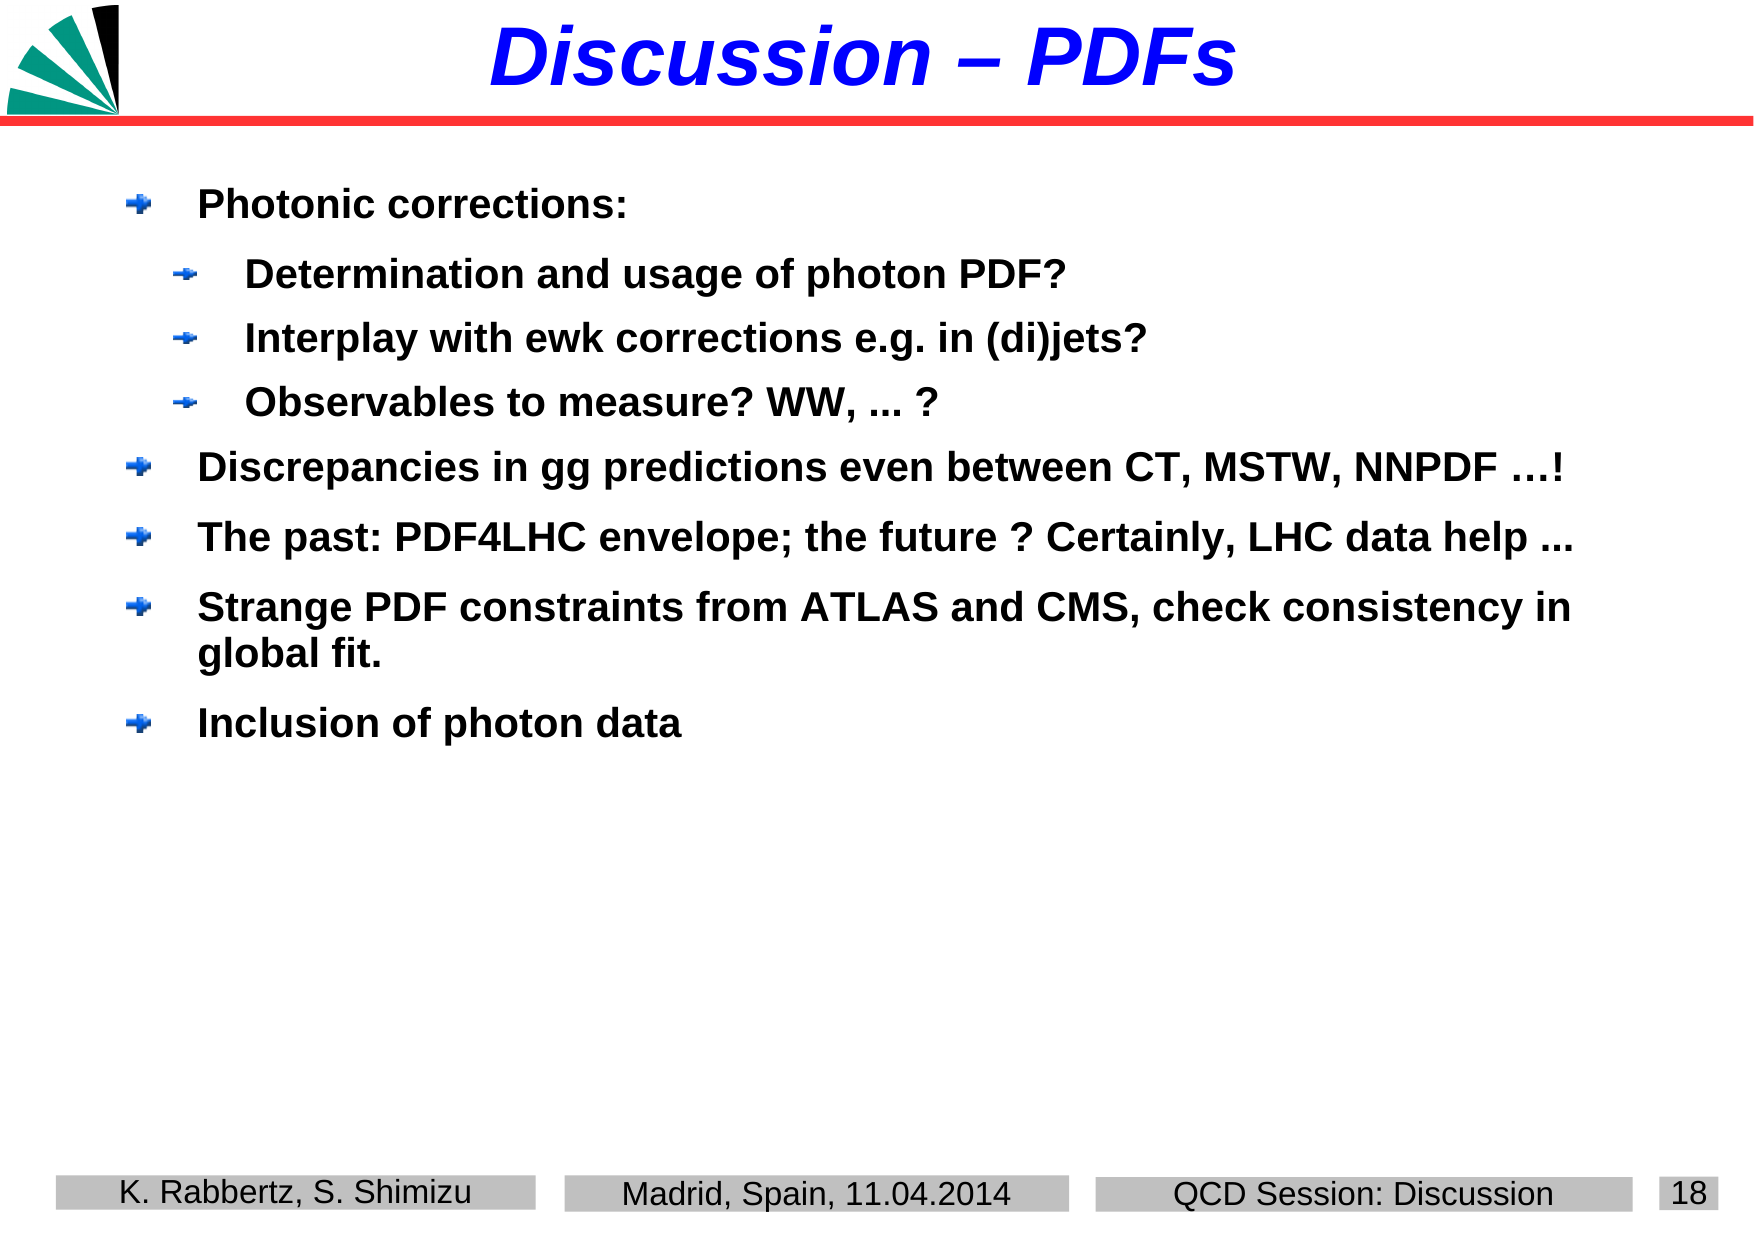

# Discussion – PDFs
Photonic corrections:
Determination and usage of photon PDF?
Interplay with ewk corrections e.g. in (di)jets?
Observables to measure? WW, ... ?
Discrepancies in gg predictions even between CT, MSTW, NNPDF …!
The past: PDF4LHC envelope; the future ? Certainly, LHC data help ...
Strange PDF constraints from ATLAS and CMS, check consistency in global fit.
Inclusion of photon data